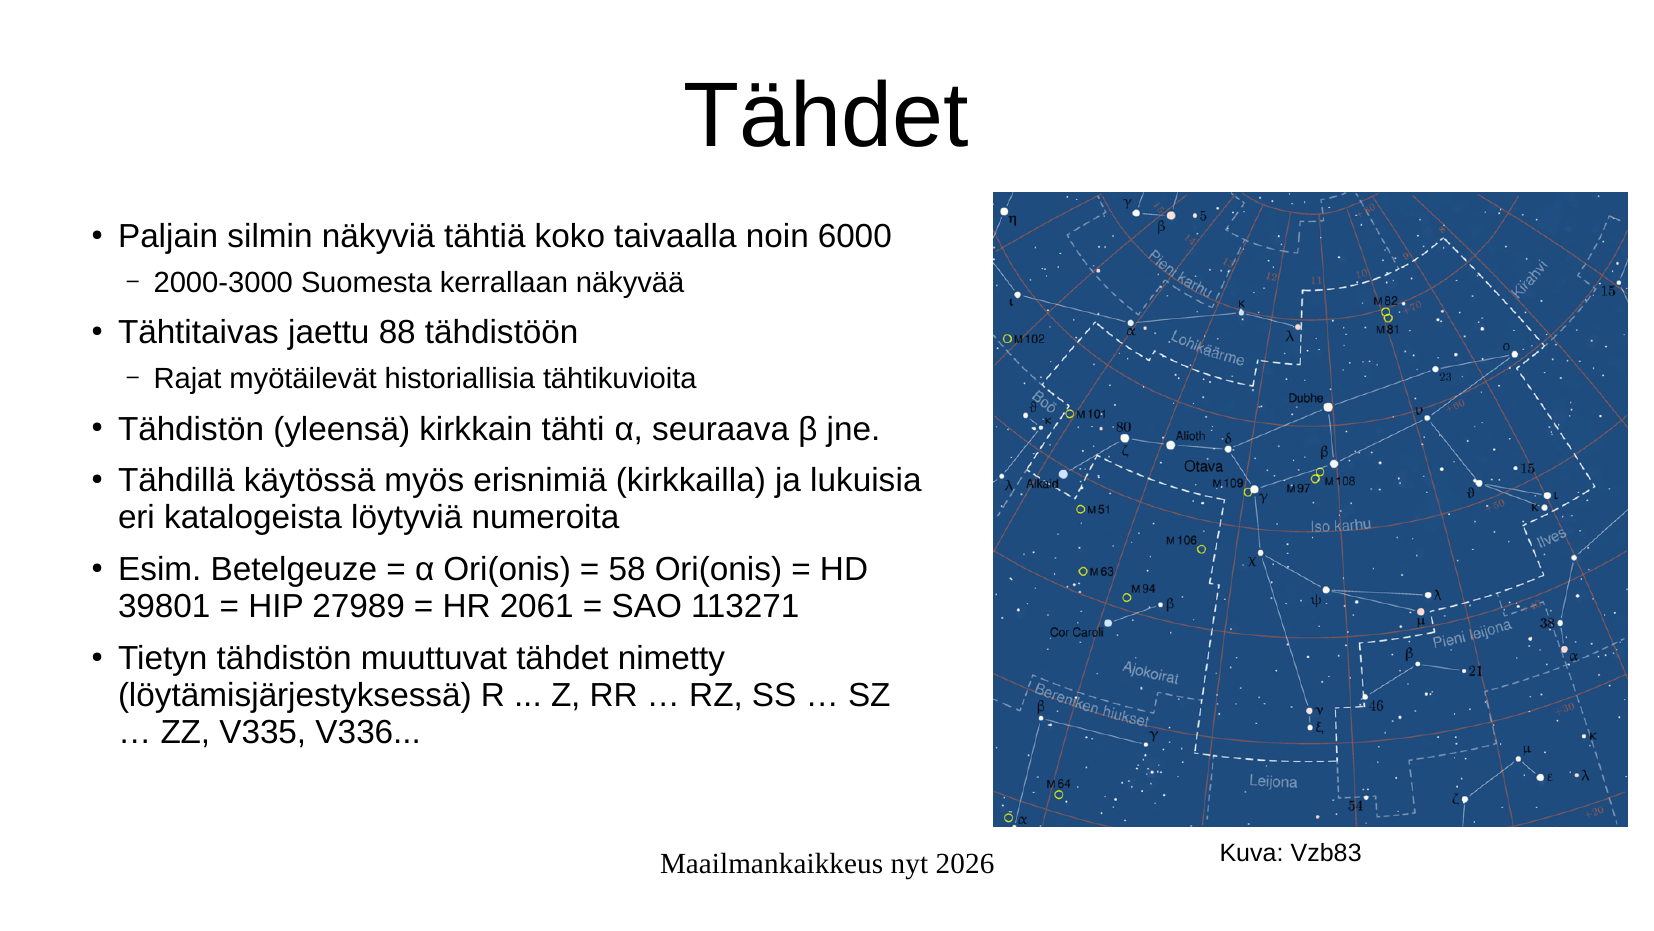

# Tähdet
Paljain silmin näkyviä tähtiä koko taivaalla noin 6000
2000-3000 Suomesta kerrallaan näkyvää
Tähtitaivas jaettu 88 tähdistöön
Rajat myötäilevät historiallisia tähtikuvioita
Tähdistön (yleensä) kirkkain tähti α, seuraava β jne.
Tähdillä käytössä myös erisnimiä (kirkkailla) ja lukuisia eri katalogeista löytyviä numeroita
Esim. Betelgeuze = α Ori(onis) = 58 Ori(onis) = HD 39801 = HIP 27989 = HR 2061 = SAO 113271
Tietyn tähdistön muuttuvat tähdet nimetty (löytämisjärjestyksessä) R ... Z, RR … RZ, SS … SZ … ZZ, V335, V336...
Kuva: Vzb83